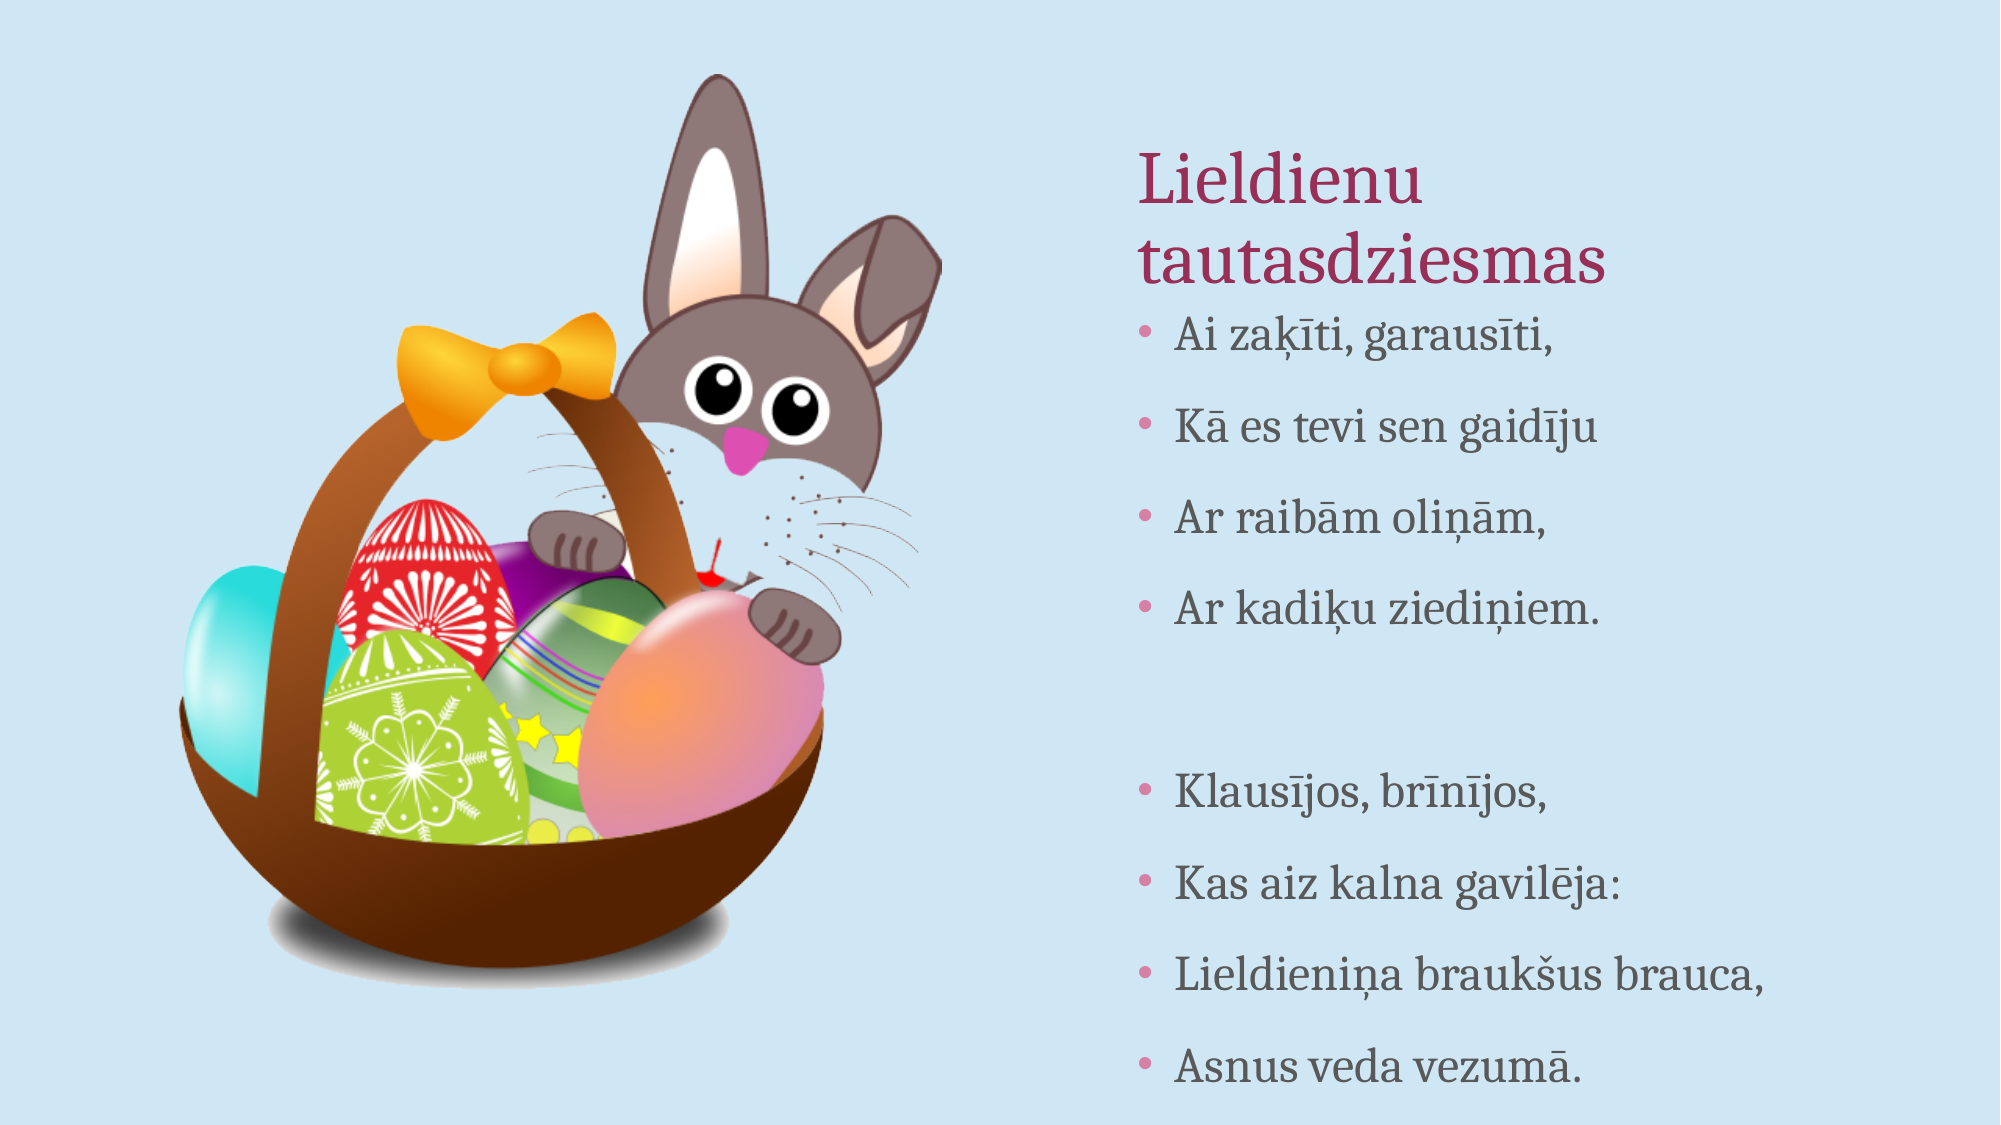

# Lieldienu tautasdziesmas
Ai zaķīti, garausīti,
Kā es tevi sen gaidīju
Ar raibām oliņām,
Ar kadiķu ziediņiem.
Klausījos, brīnījos,
Kas aiz kalna gavilēja:
Lieldieniņa braukšus brauca,
Asnus veda vezumā.